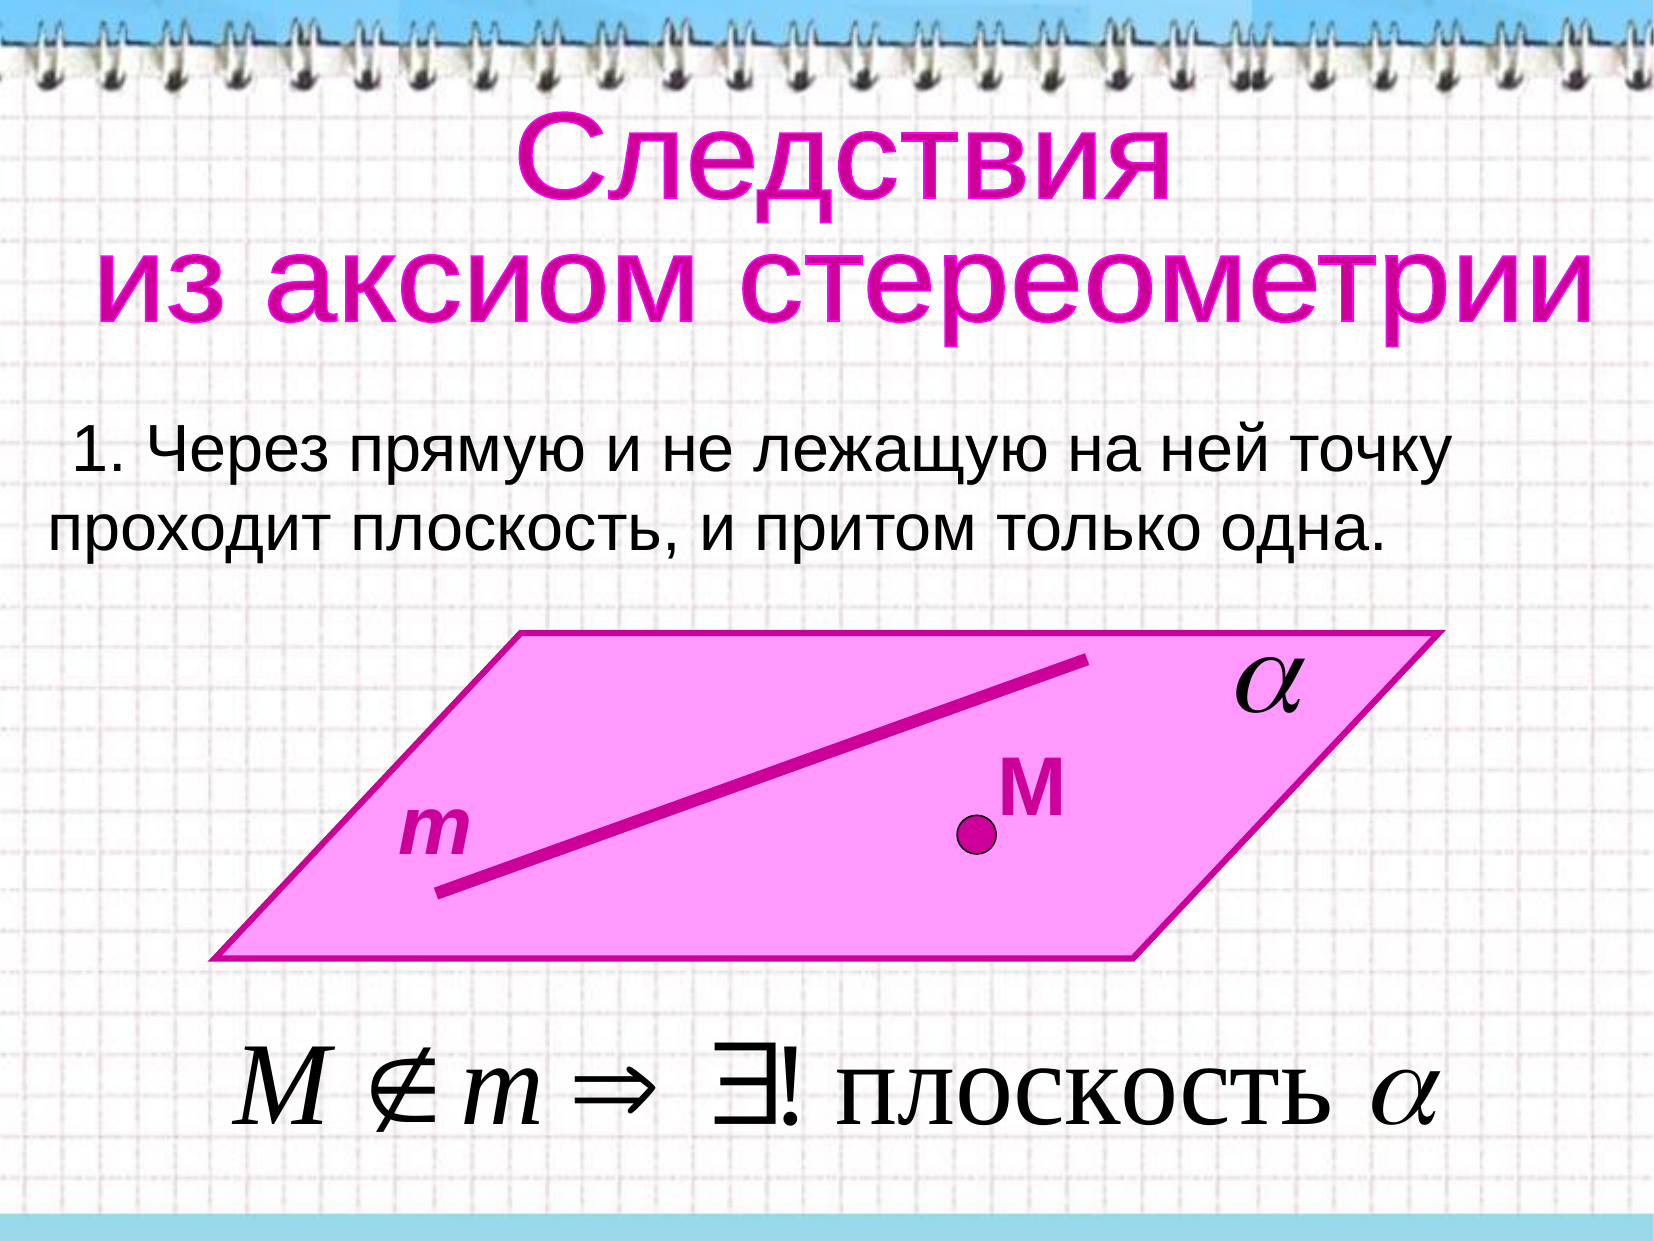

Следствия
из аксиом стереометрии
1. Через прямую и не лежащую на ней точку проходит плоскость, и притом только одна.
m
М